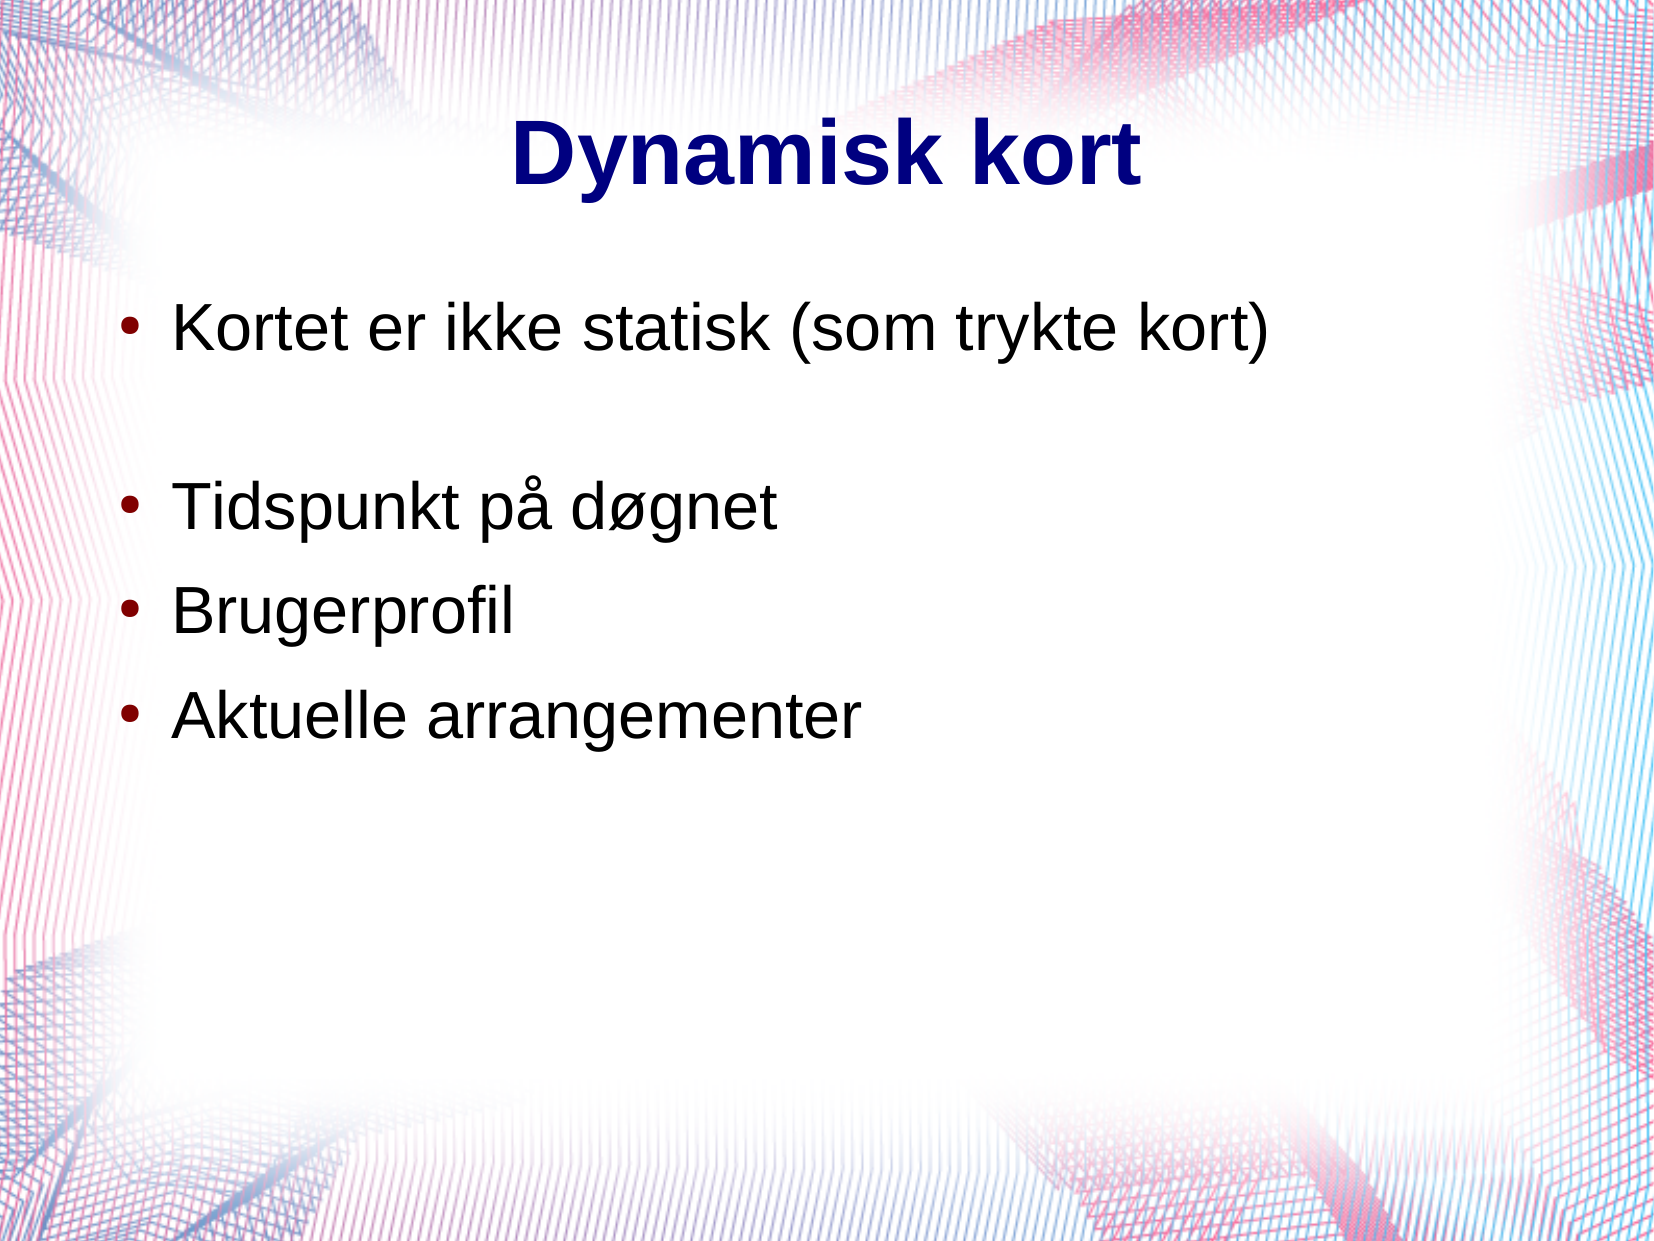

# Dynamisk kort
Kortet er ikke statisk (som trykte kort)
Tidspunkt på døgnet
Brugerprofil
Aktuelle arrangementer